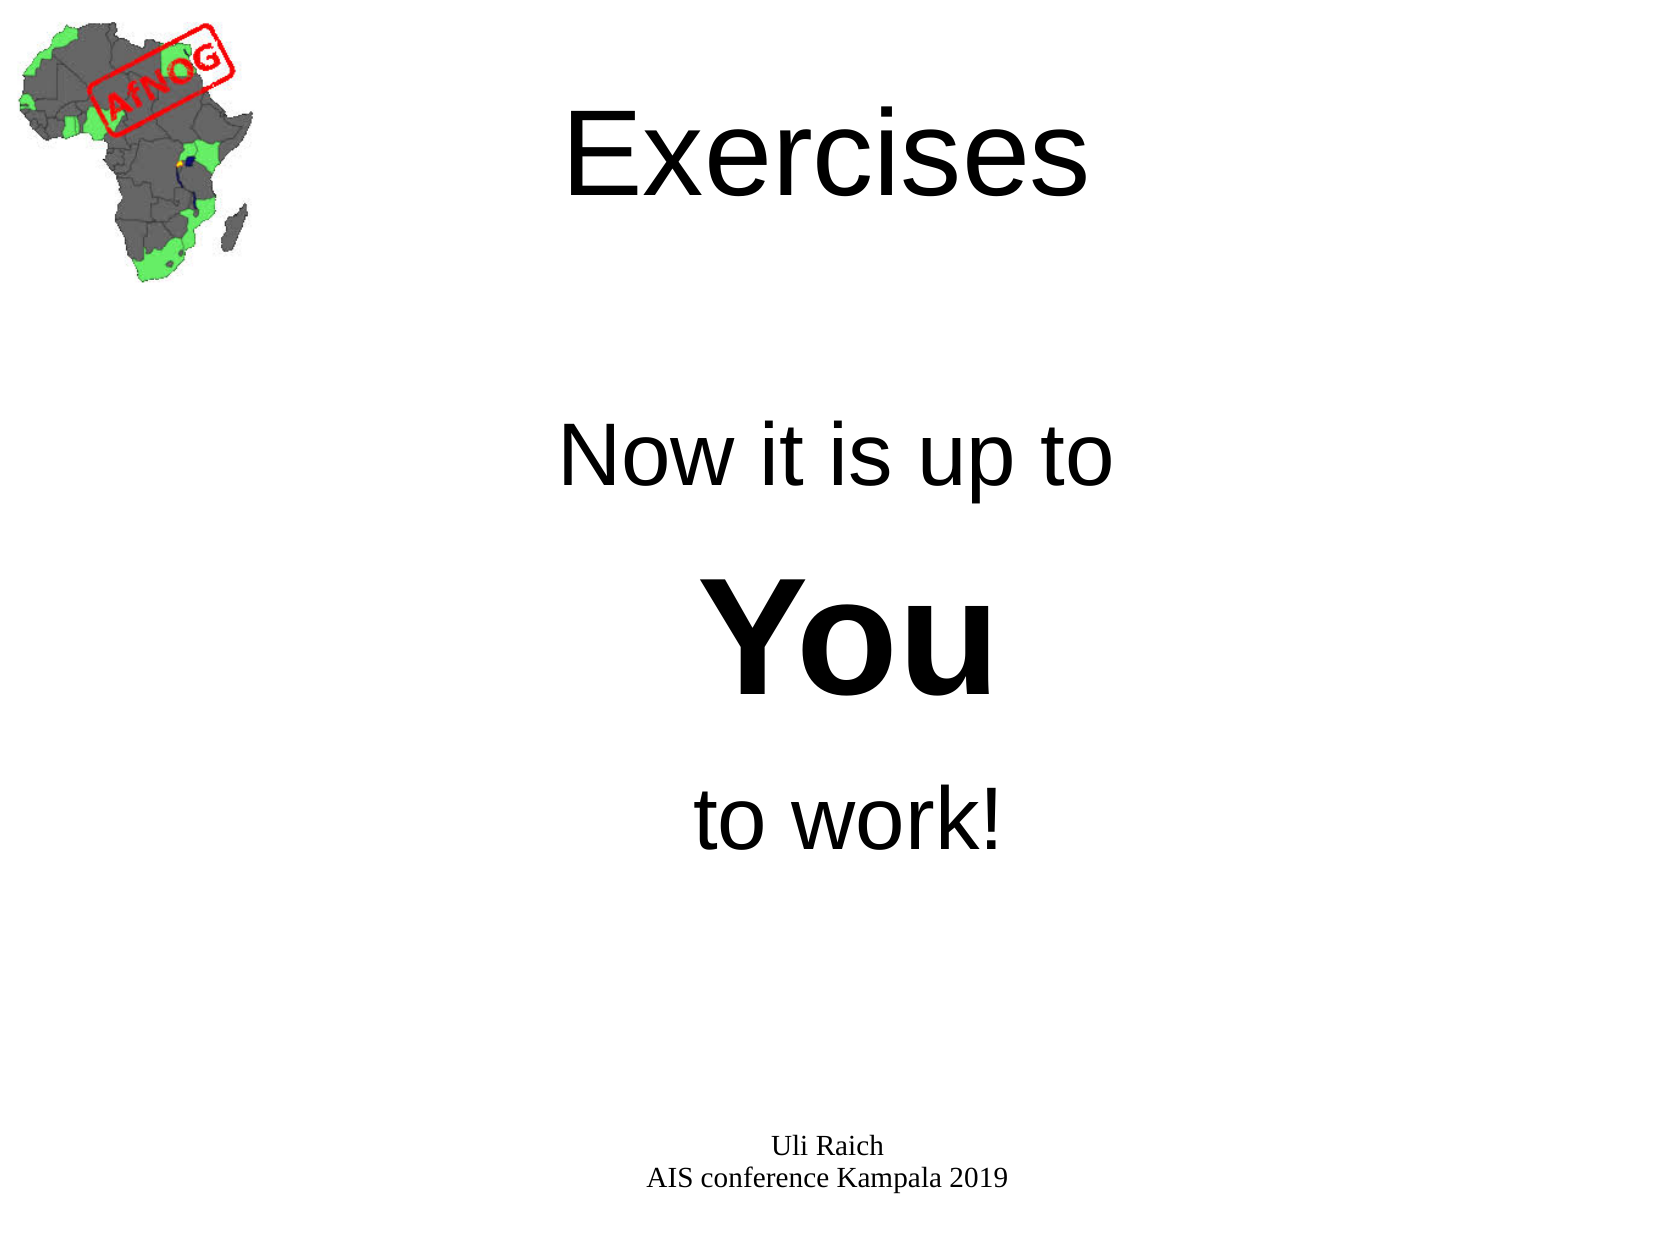

# Exercises
Now it is up to
You
to work!